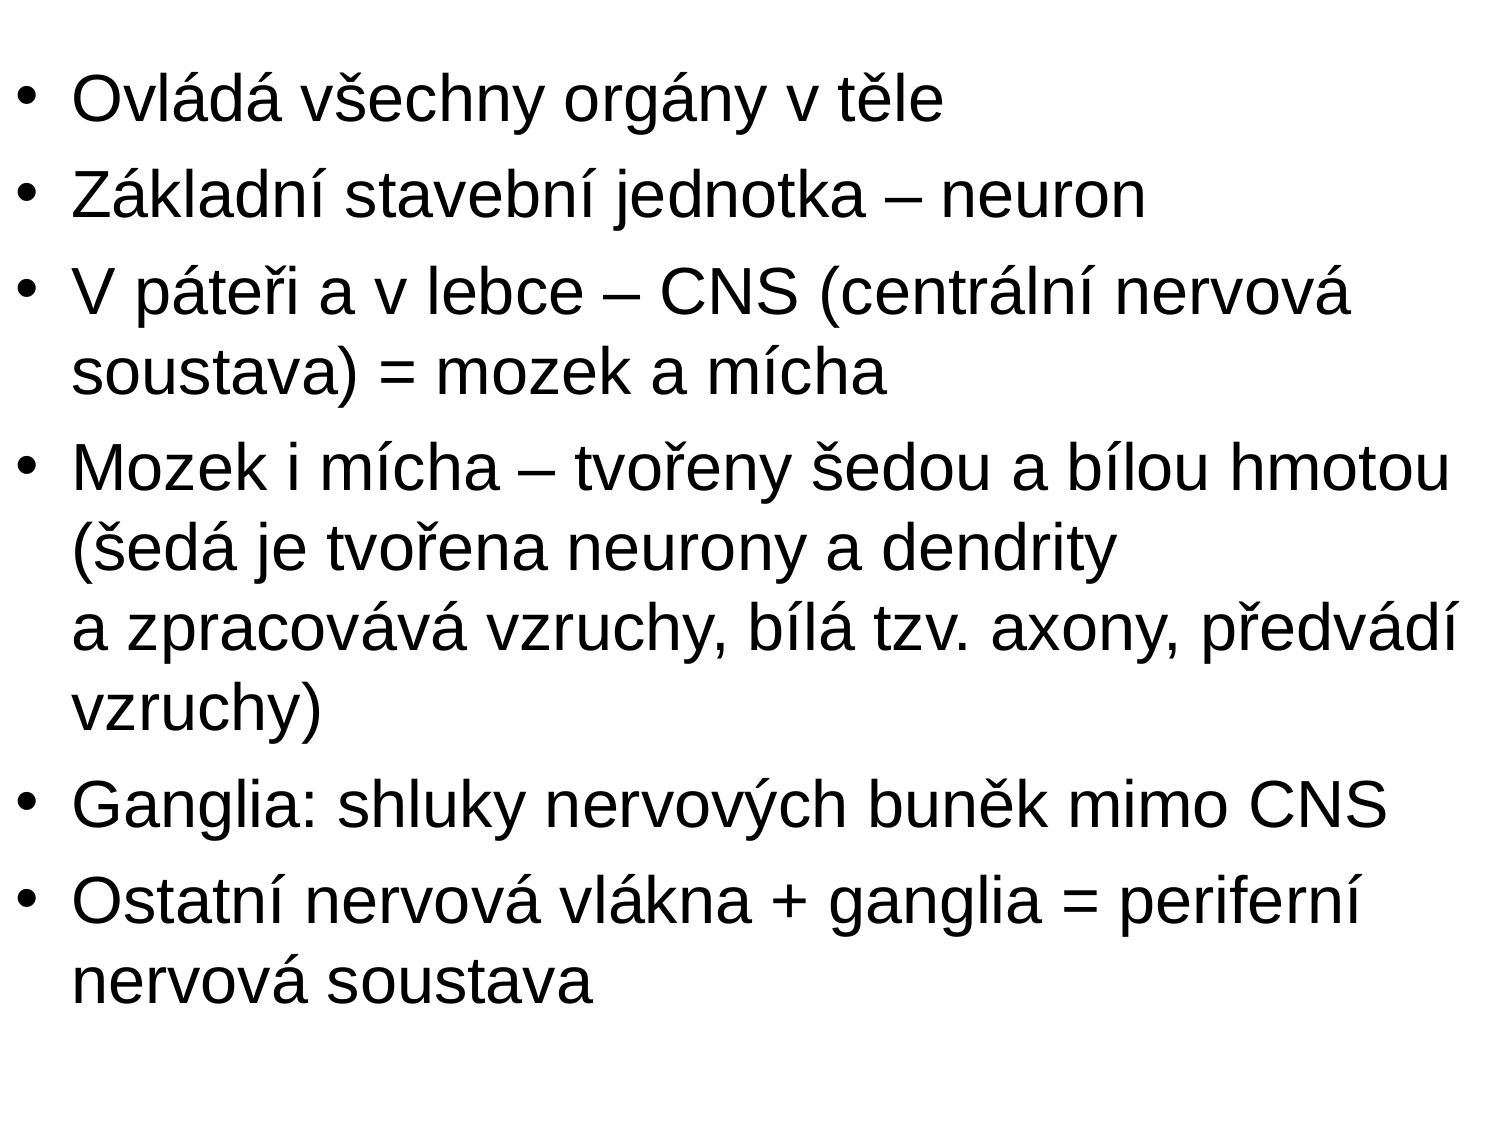

# Ovládá všechny orgány v těle
Základní stavební jednotka – neuron
V páteři a v lebce – CNS (centrální nervová soustava) = mozek a mícha
Mozek i mícha – tvořeny šedou a bílou hmotou (šedá je tvořena neurony a dendrity
a zpracovává vzruchy, bílá tzv. axony, předvádí vzruchy)
Ganglia: shluky nervových buněk mimo CNS
Ostatní nervová vlákna + ganglia = periferní nervová soustava